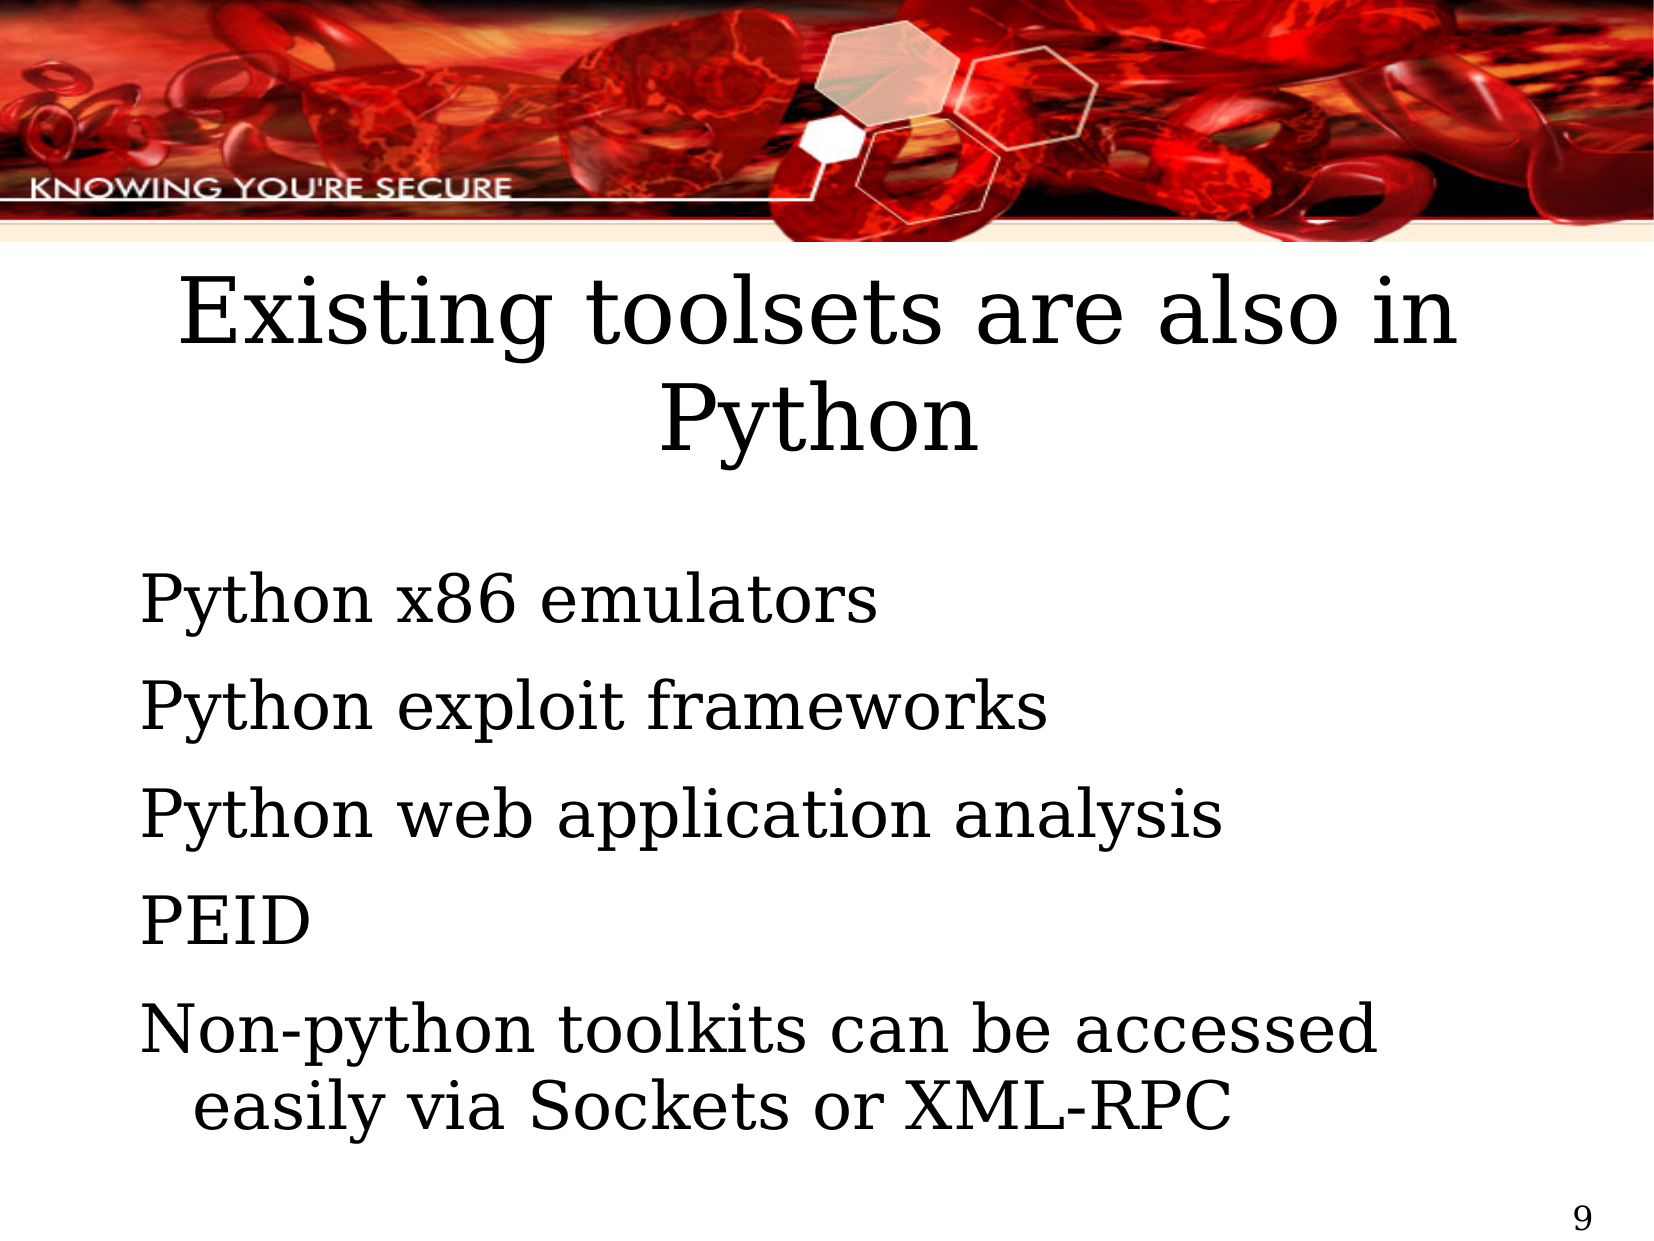

# Existing toolsets are also in Python
Python x86 emulators
Python exploit frameworks
Python web application analysis
PEID
Non-python toolkits can be accessed easily via Sockets or XML-RPC